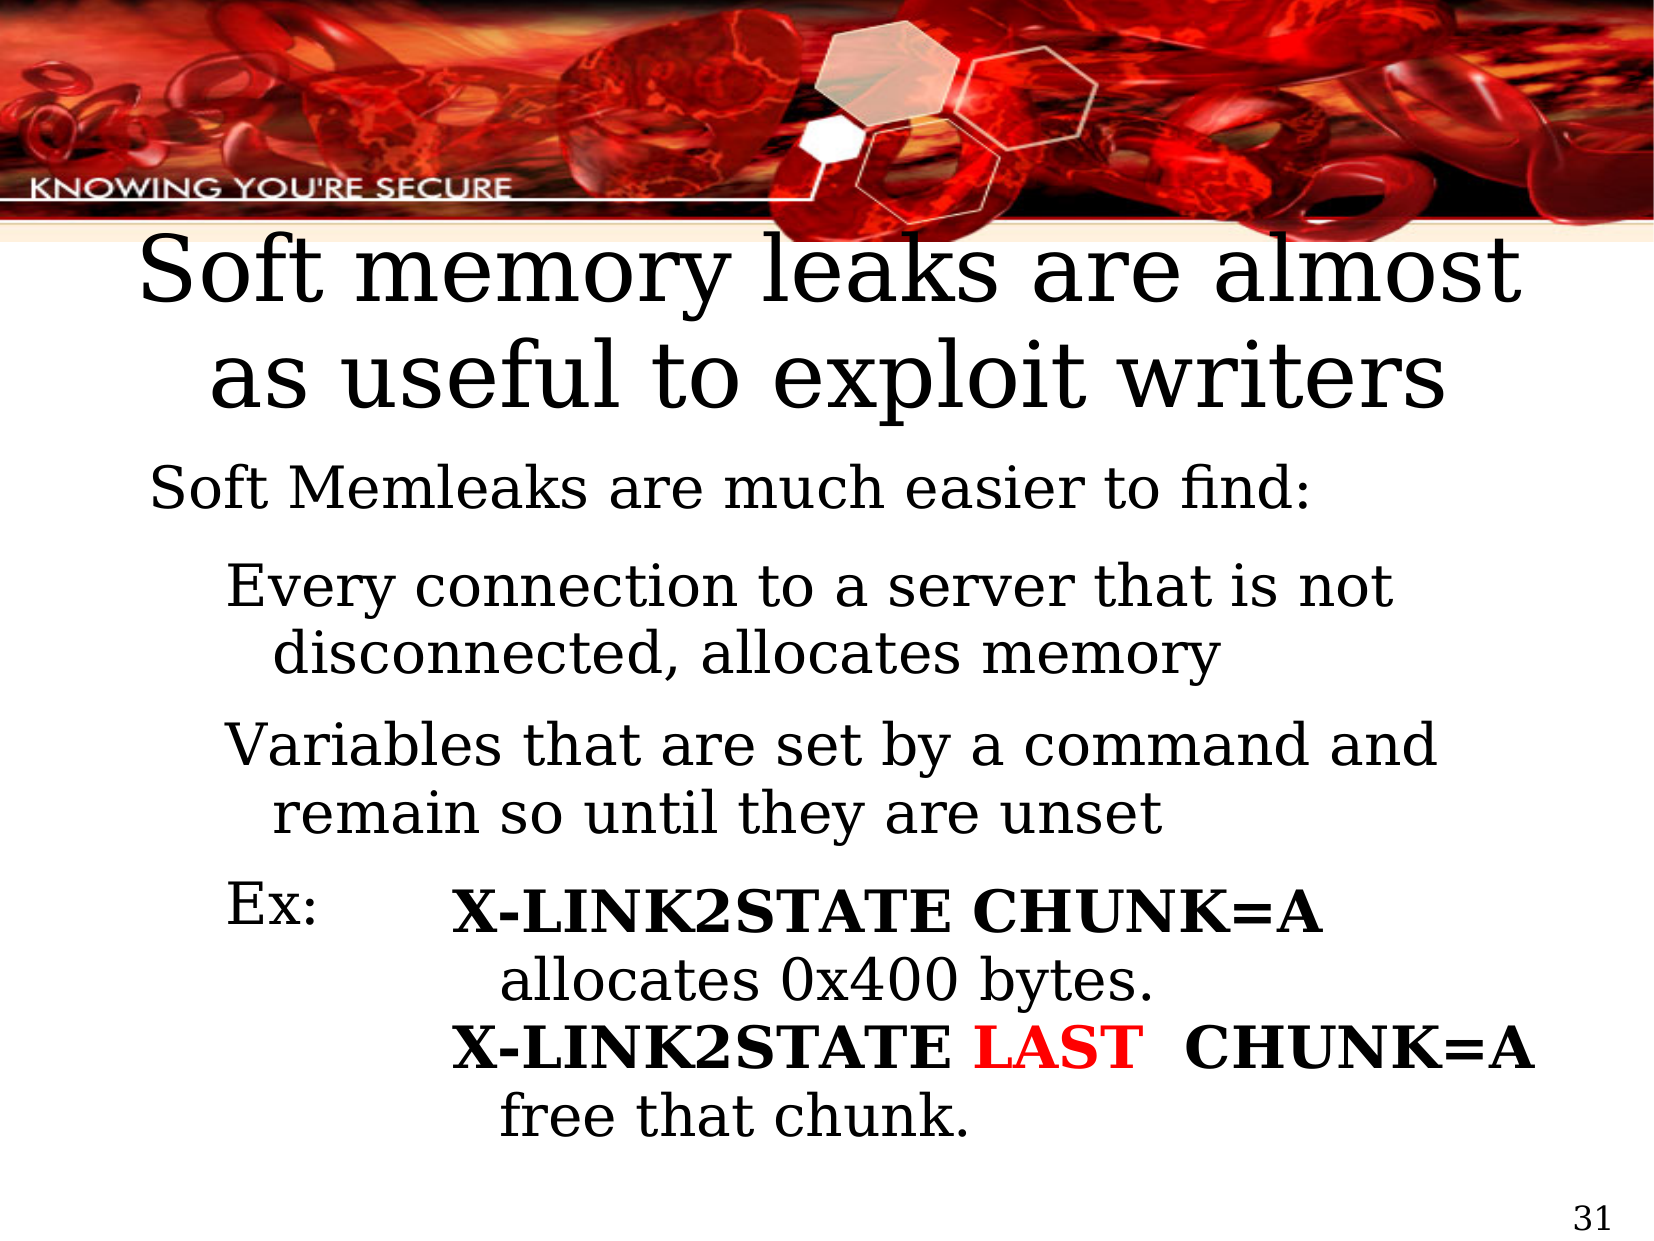

# Soft memory leaks are almost as useful to exploit writers
Soft Memleaks are much easier to find:
Every connection to a server that is not disconnected, allocates memory
Variables that are set by a command and remain so until they are unset
Ex:
X-LINK2STATE CHUNK=A allocates 0x400 bytes.
X-LINK2STATE LAST CHUNK=A free that chunk.